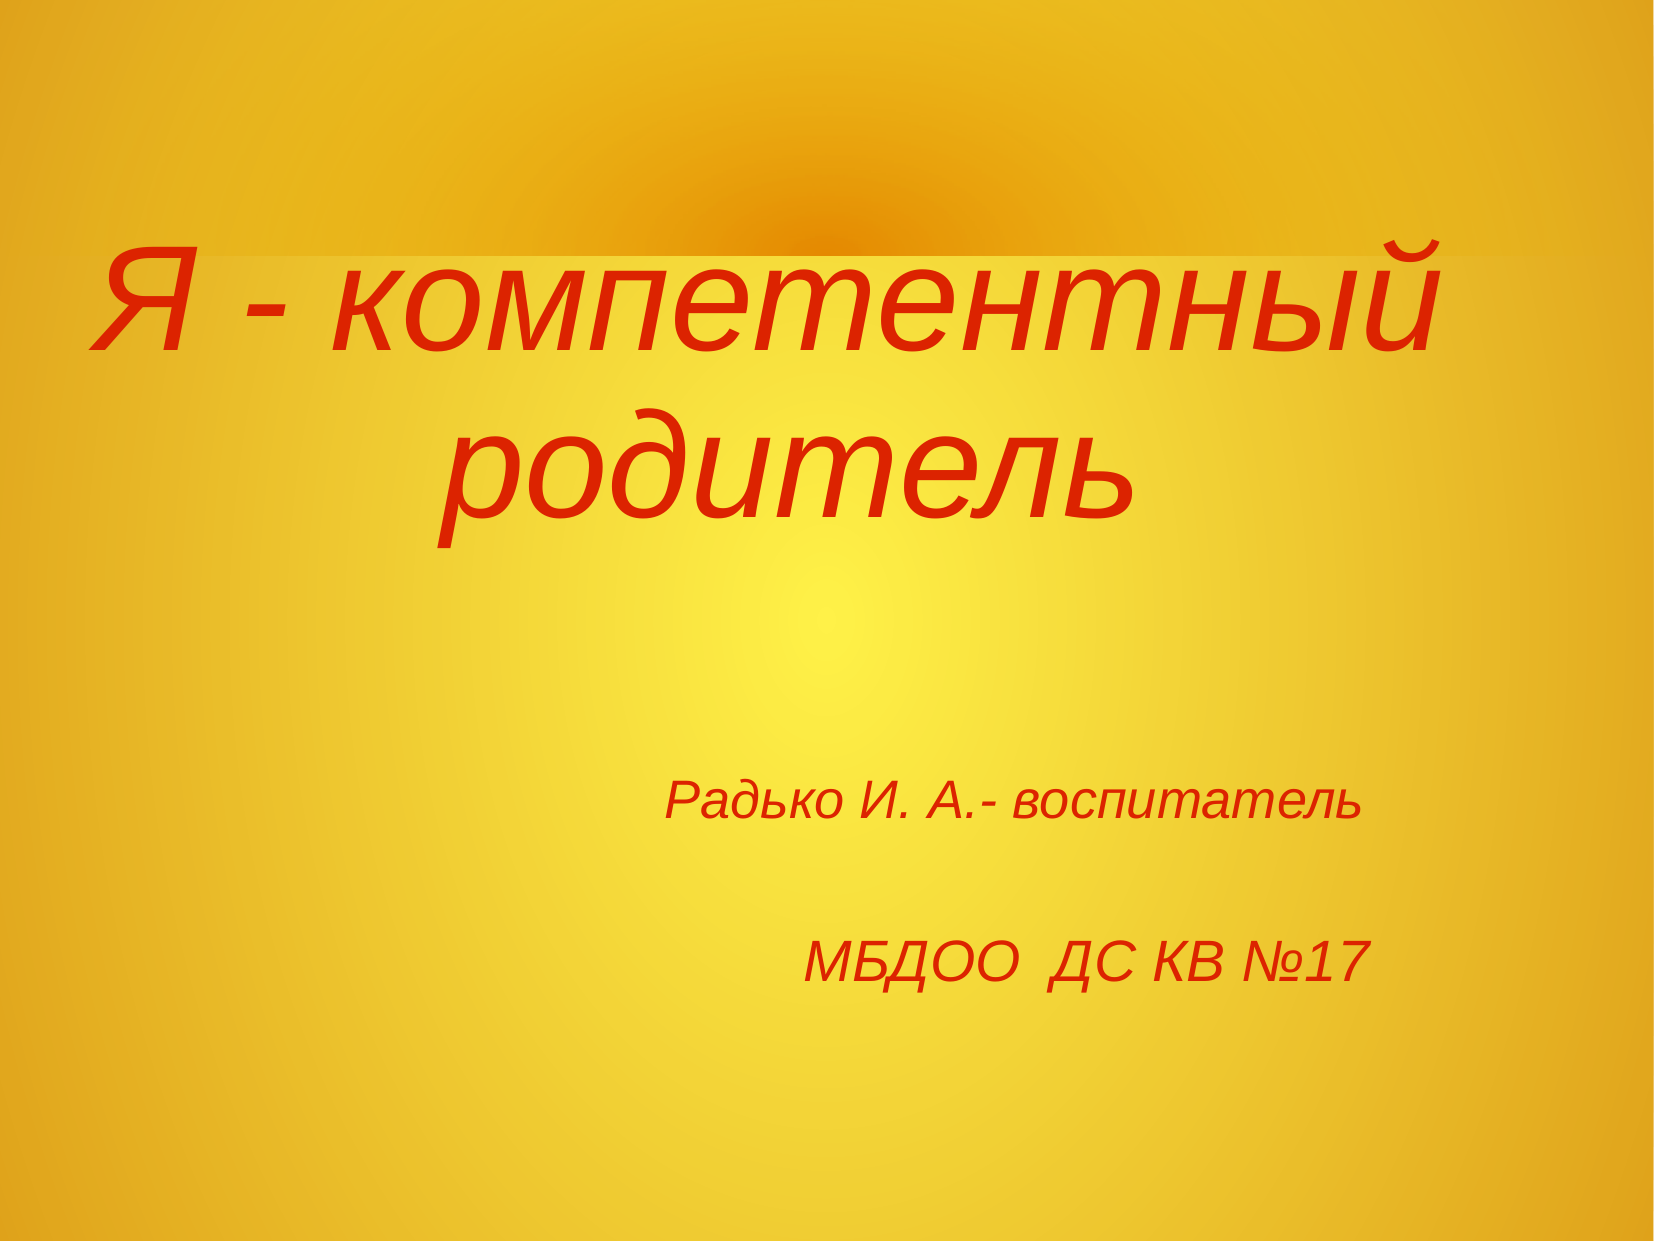

# Я - компетентный родитель
Радько И. А.- воспитатель
МБДОО ДС КВ №17